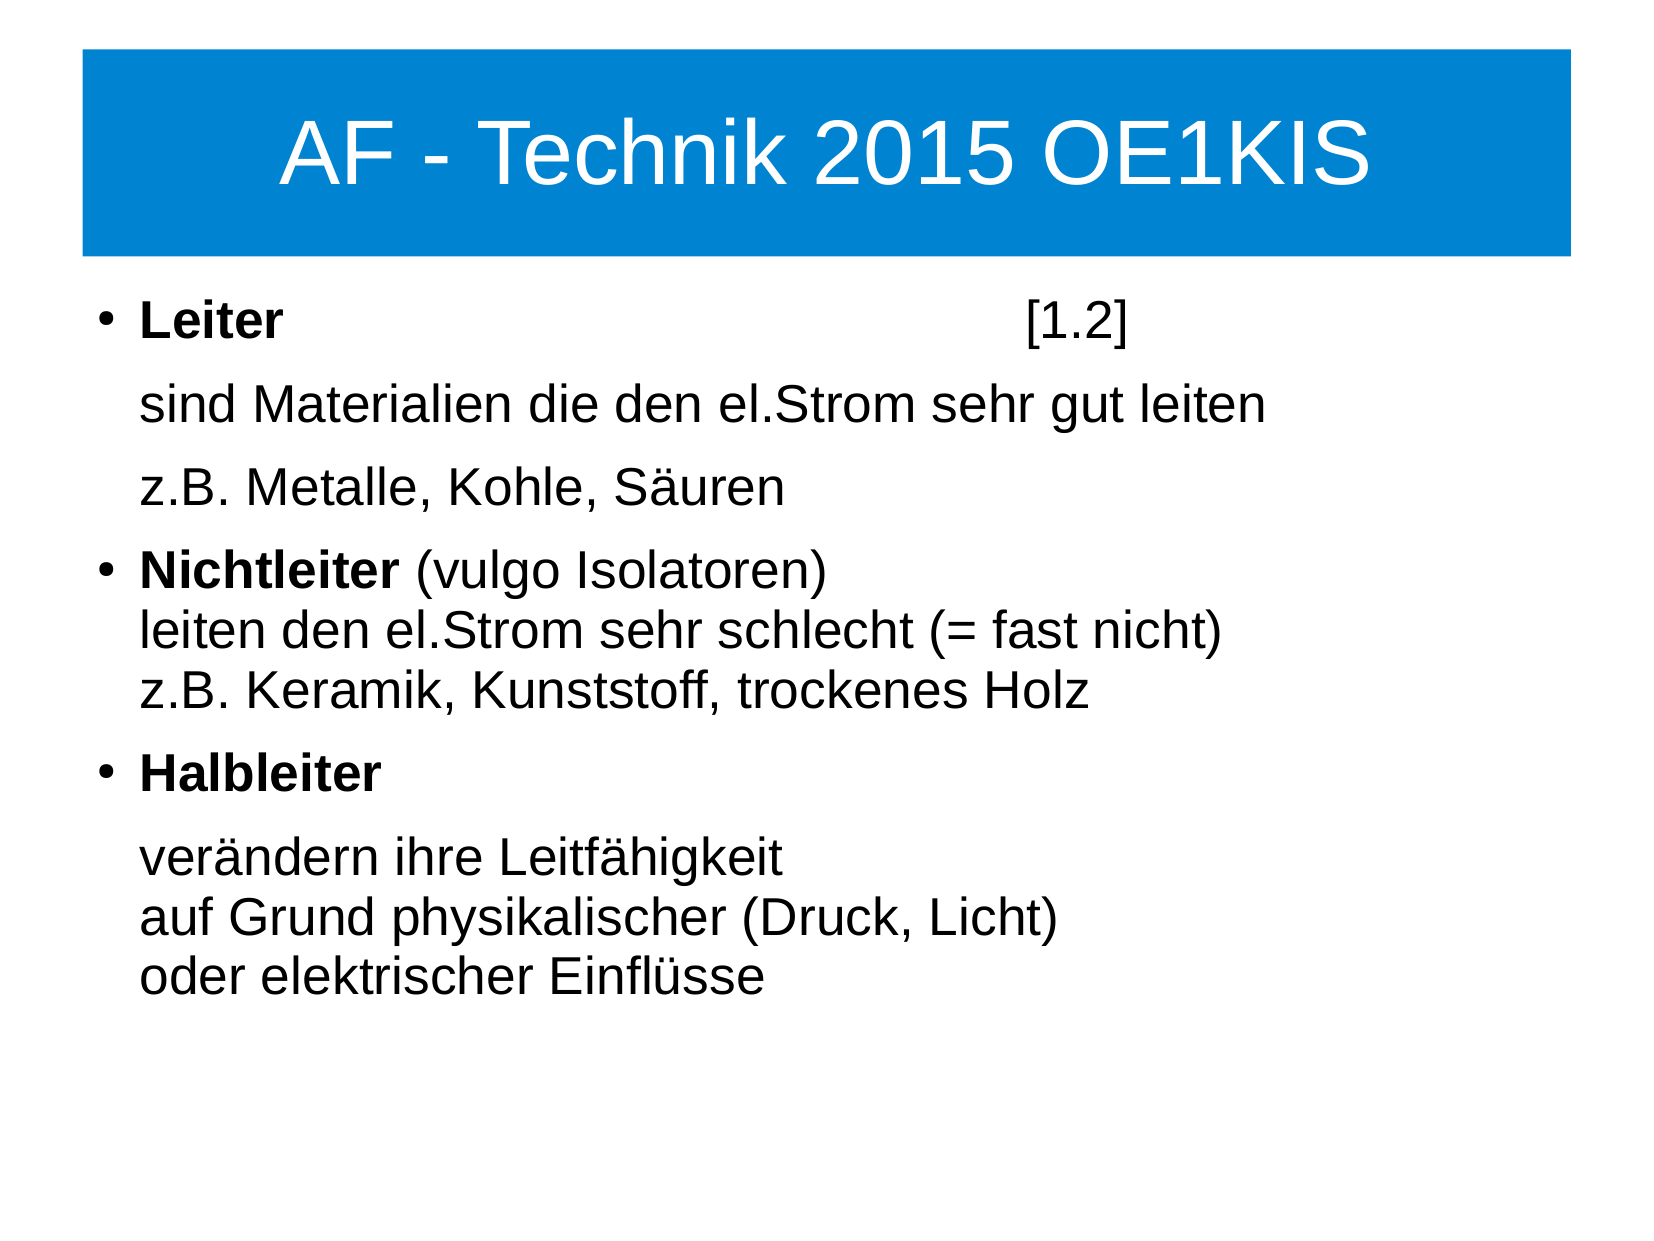

# AF - Technik 2015 OE1KIS
Leiter													[1.2]
sind Materialien die den el.Strom sehr gut leiten
z.B. Metalle, Kohle, Säuren
Nichtleiter (vulgo Isolatoren)
leiten den el.Strom sehr schlecht (= fast nicht)
z.B. Keramik, Kunststoff, trockenes Holz
Halbleiter
verändern ihre Leitfähigkeit
auf Grund physikalischer (Druck, Licht)
oder elektrischer Einflüsse